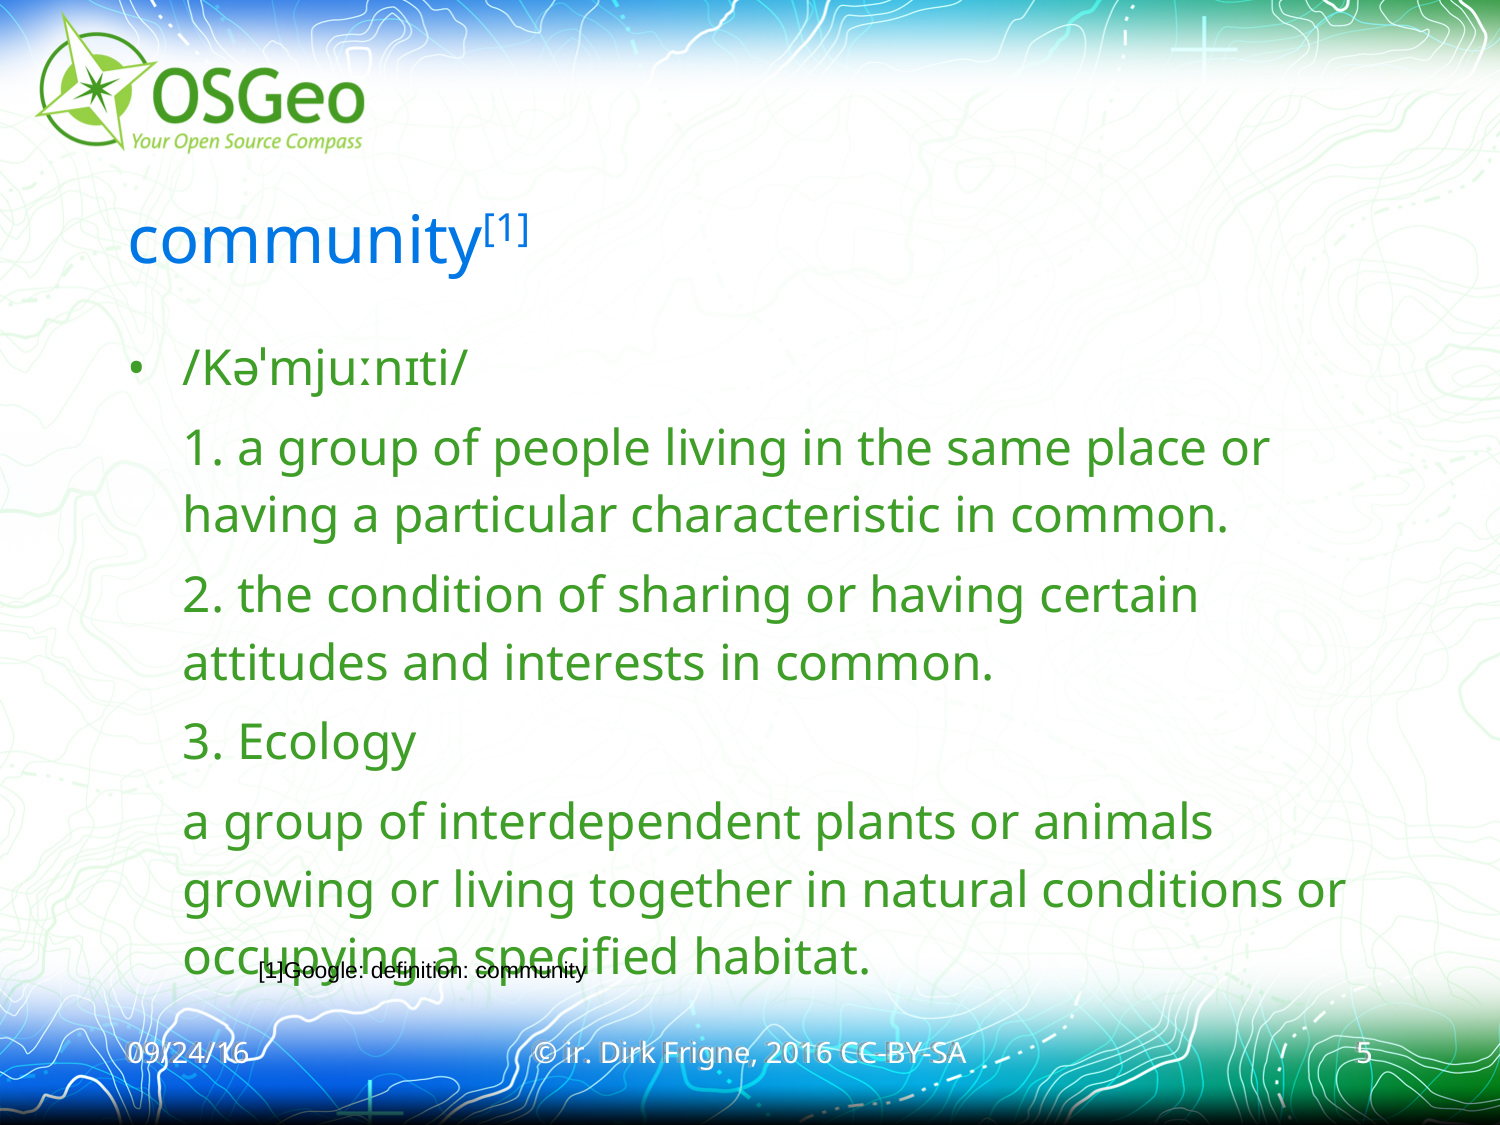

# community[1]
/Kəˈmjuːnɪti/
1. a group of people living in the same place or having a particular characteristic in common.
2. the condition of sharing or having certain attitudes and interests in common.
3. Ecology
a group of interdependent plants or animals growing or living together in natural conditions or occupying a specified habitat.
[1]Google: definition: community
09/24/16
© ir. Dirk Frigne, 2016 CC-BY-SA
5